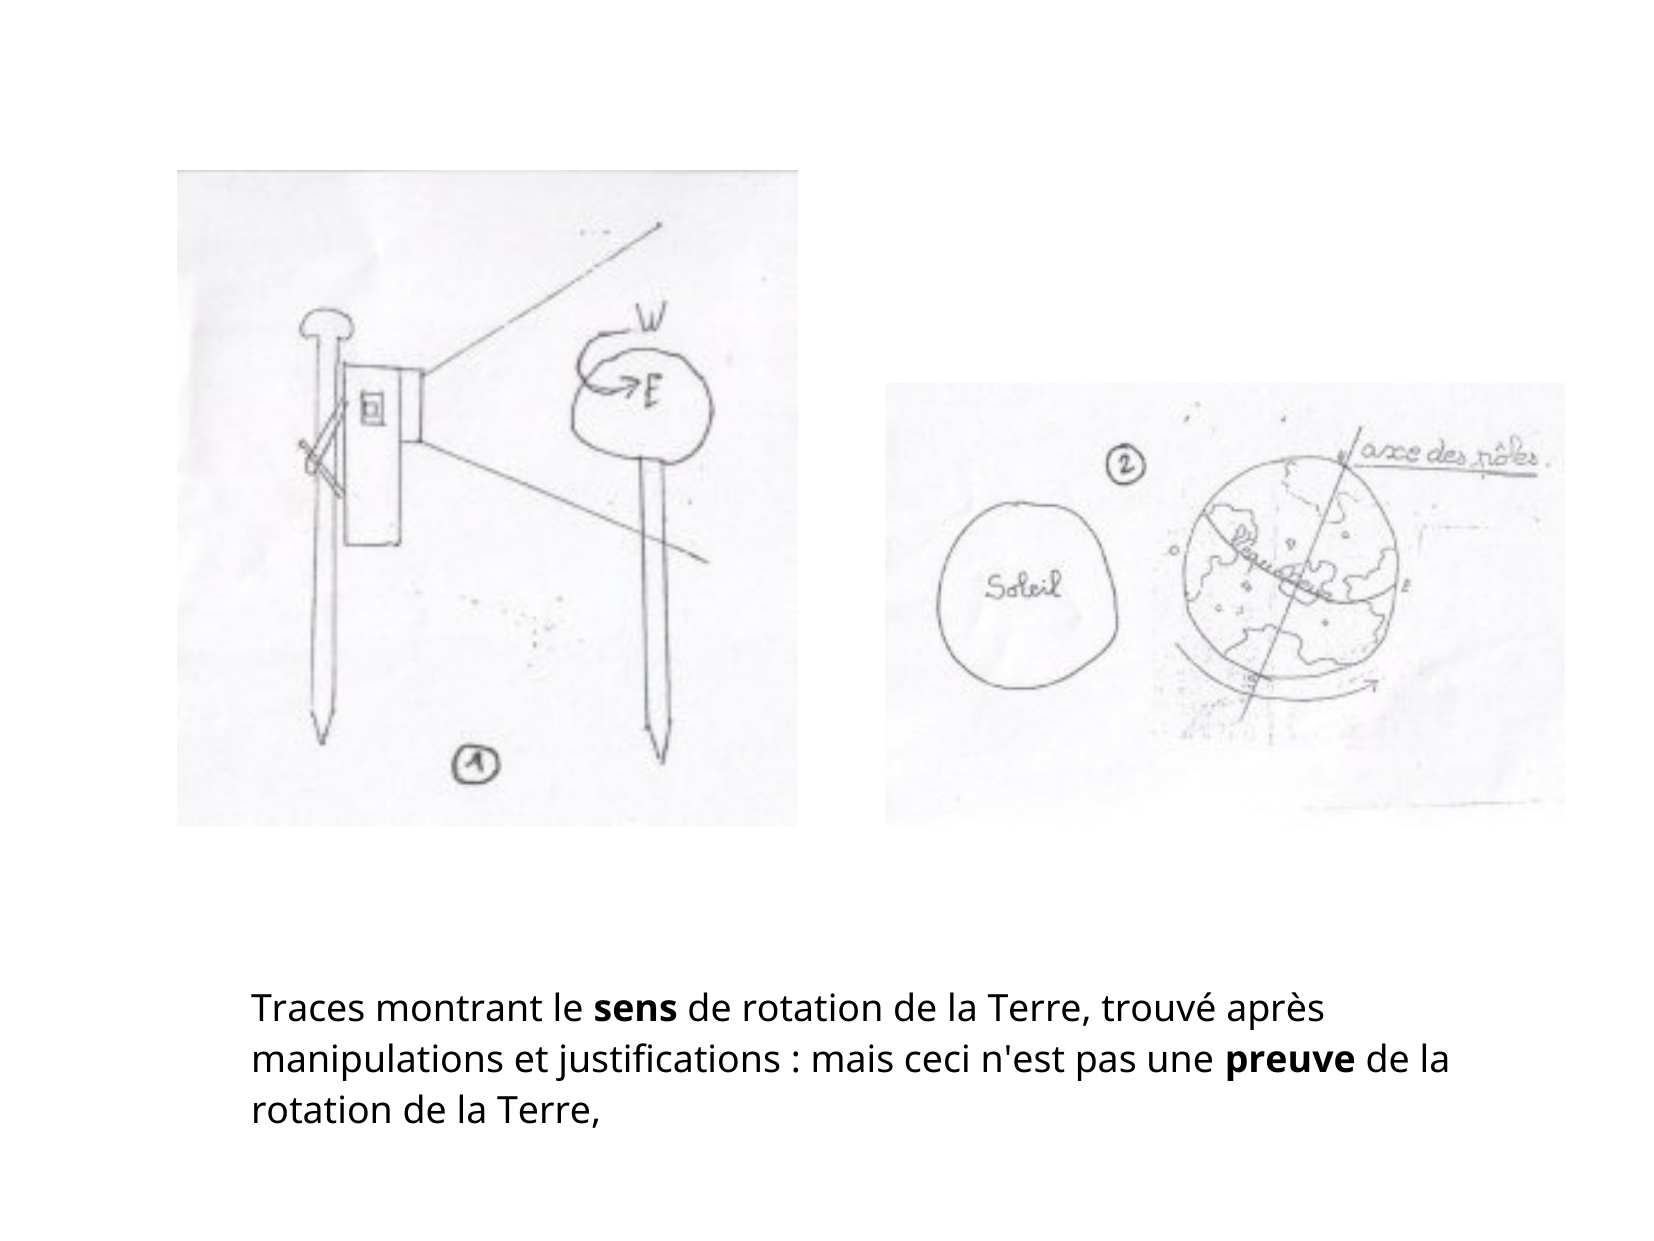

Traces montrant le sens de rotation de la Terre, trouvé après manipulations et justifications : mais ceci n'est pas une preuve de la rotation de la Terre,